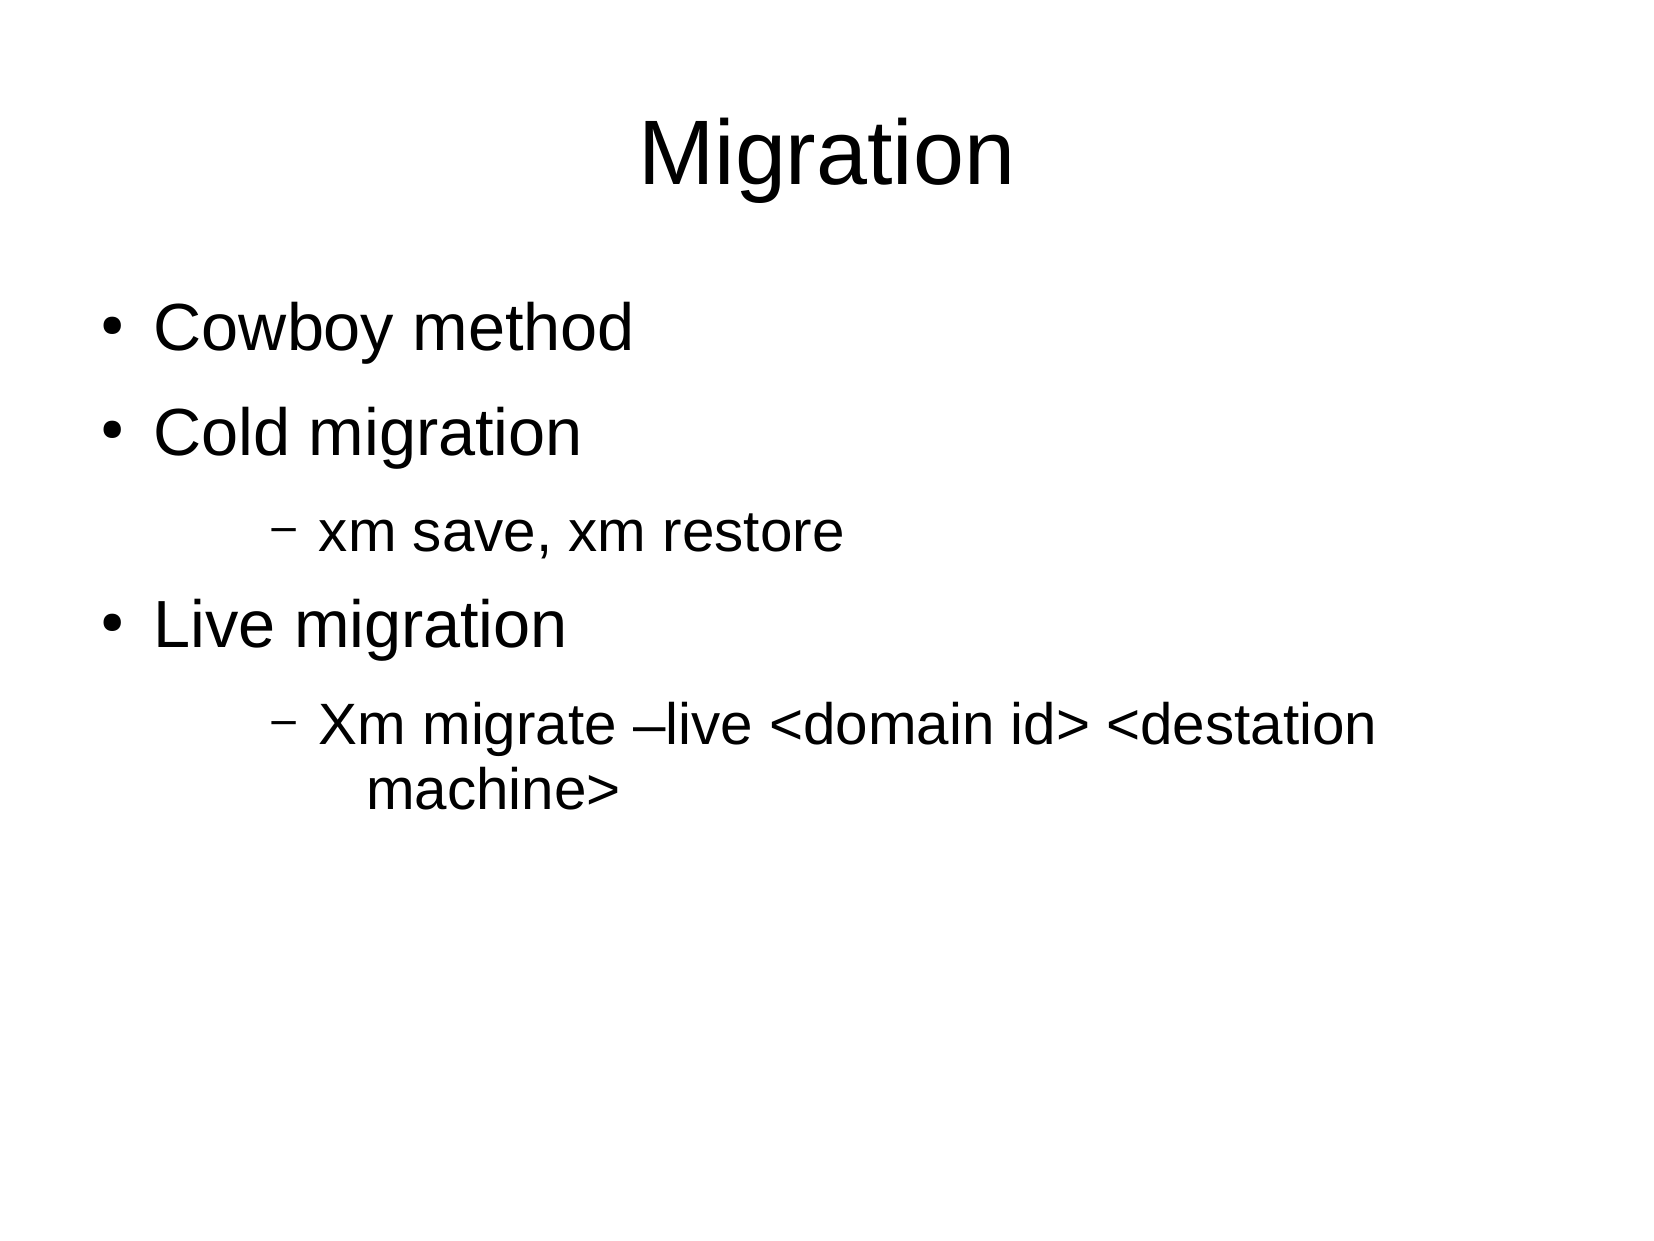

# Migration
Cowboy method
Cold migration
xm save, xm restore
Live migration
Xm migrate –live <domain id> <destation machine>